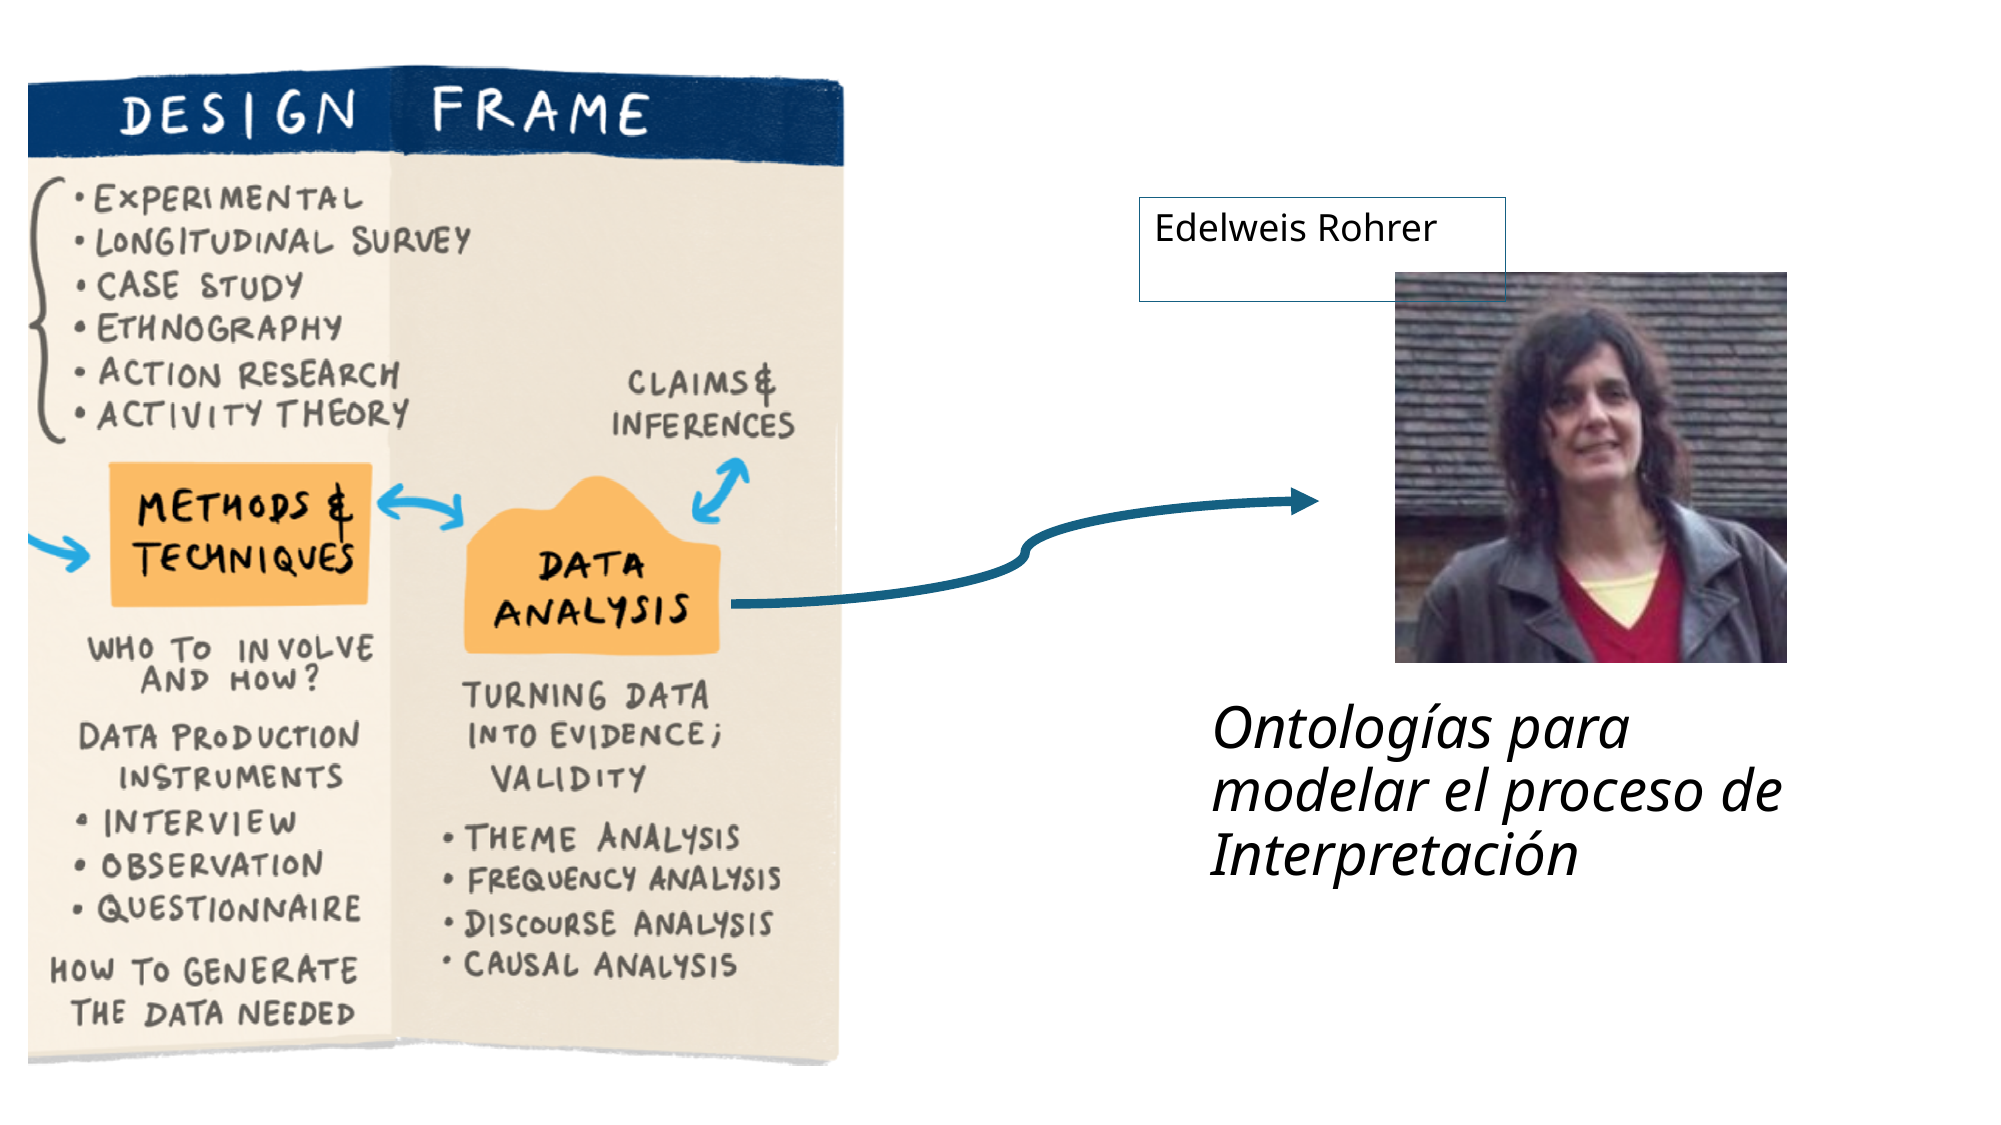

Edelweis Rohrer
Ontologías para modelar el proceso de Interpretación